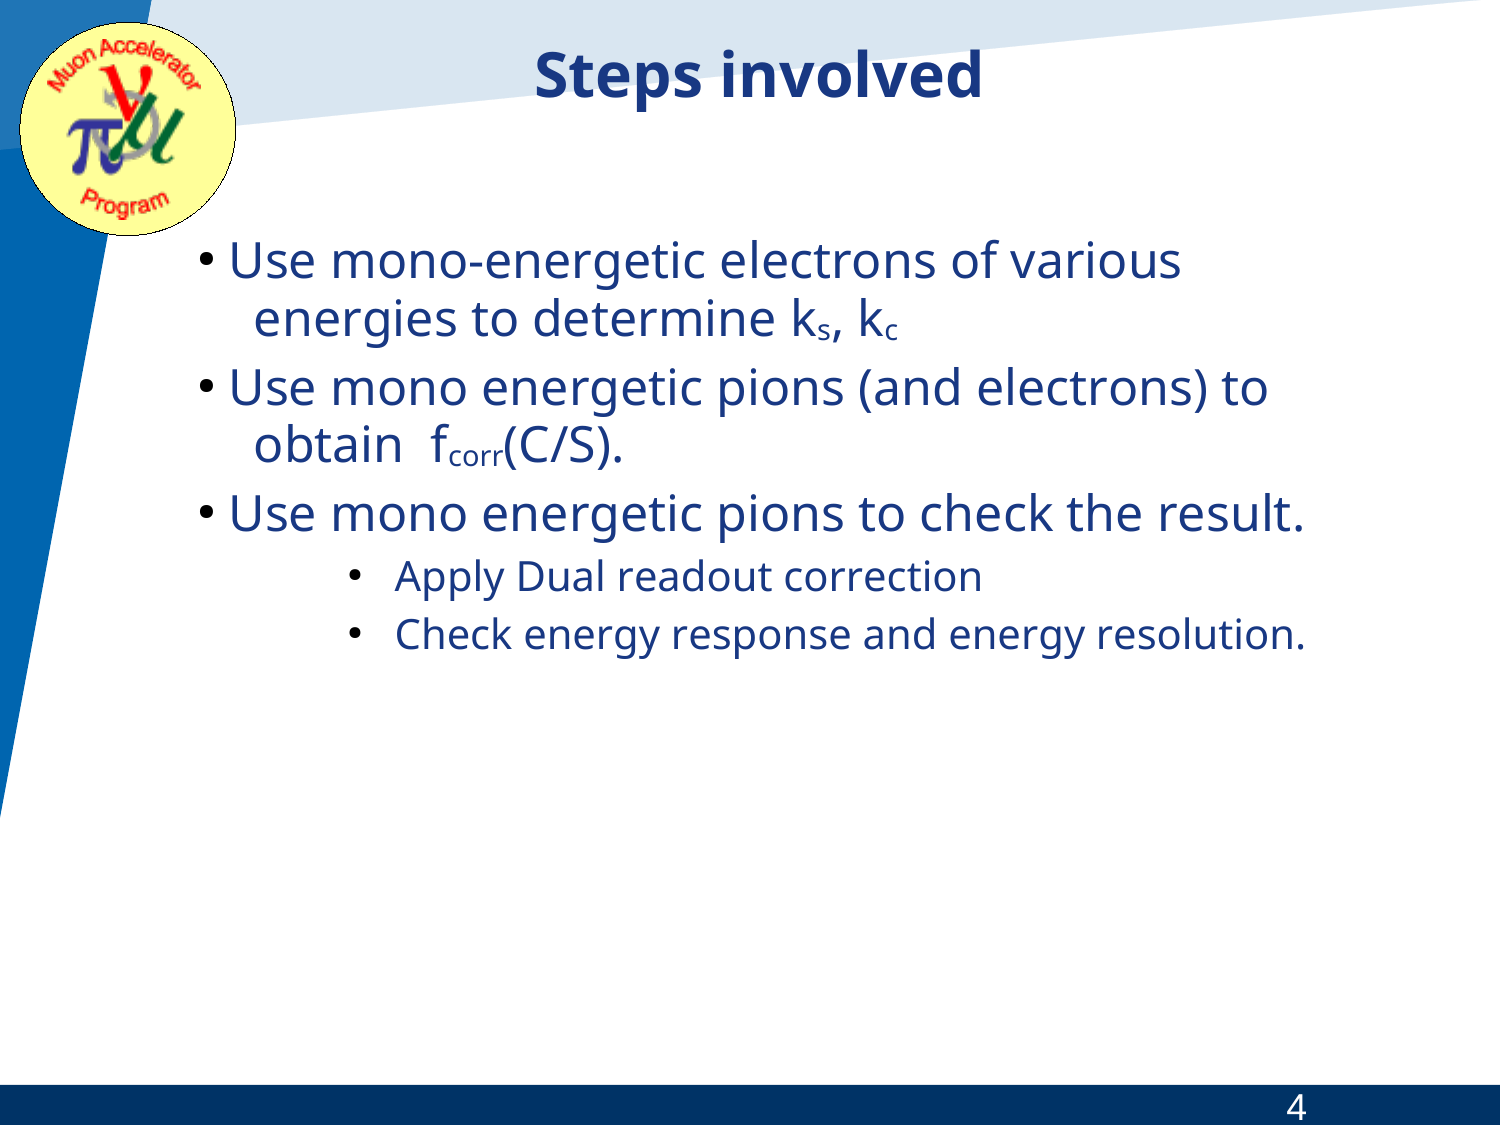

# Steps involved
 Use mono-energetic electrons of various energies to determine ks, kc
 Use mono energetic pions (and electrons) to obtain fcorr(C/S).
 Use mono energetic pions to check the result.
Apply Dual readout correction
Check energy response and energy resolution.